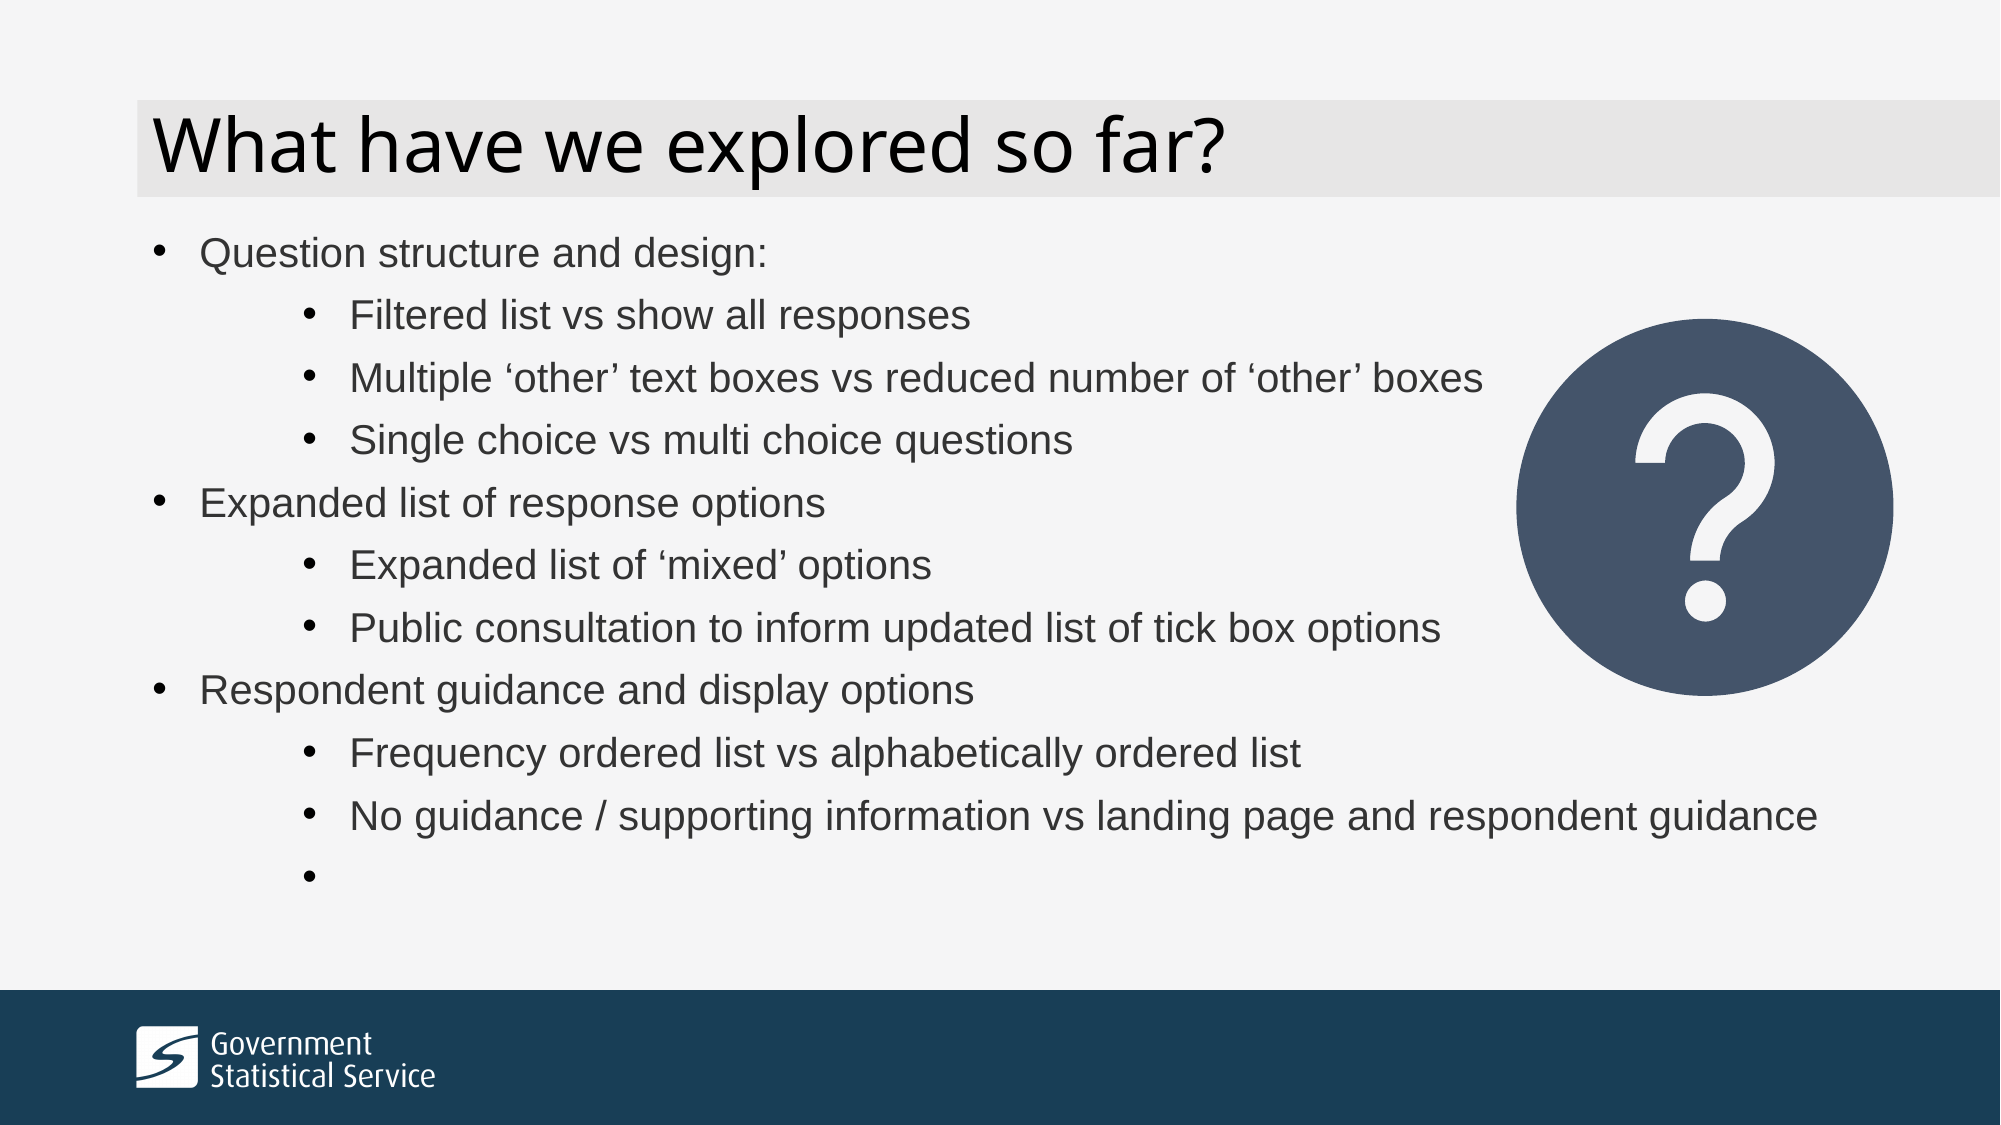

# What have we explored so far?
Question structure and design:
Filtered list vs show all responses
Multiple ‘other’ text boxes vs reduced number of ‘other’ boxes
Single choice vs multi choice questions
Expanded list of response options
Expanded list of ‘mixed’ options
Public consultation to inform updated list of tick box options
Respondent guidance and display options
Frequency ordered list vs alphabetically ordered list
No guidance / supporting information vs landing page and respondent guidance